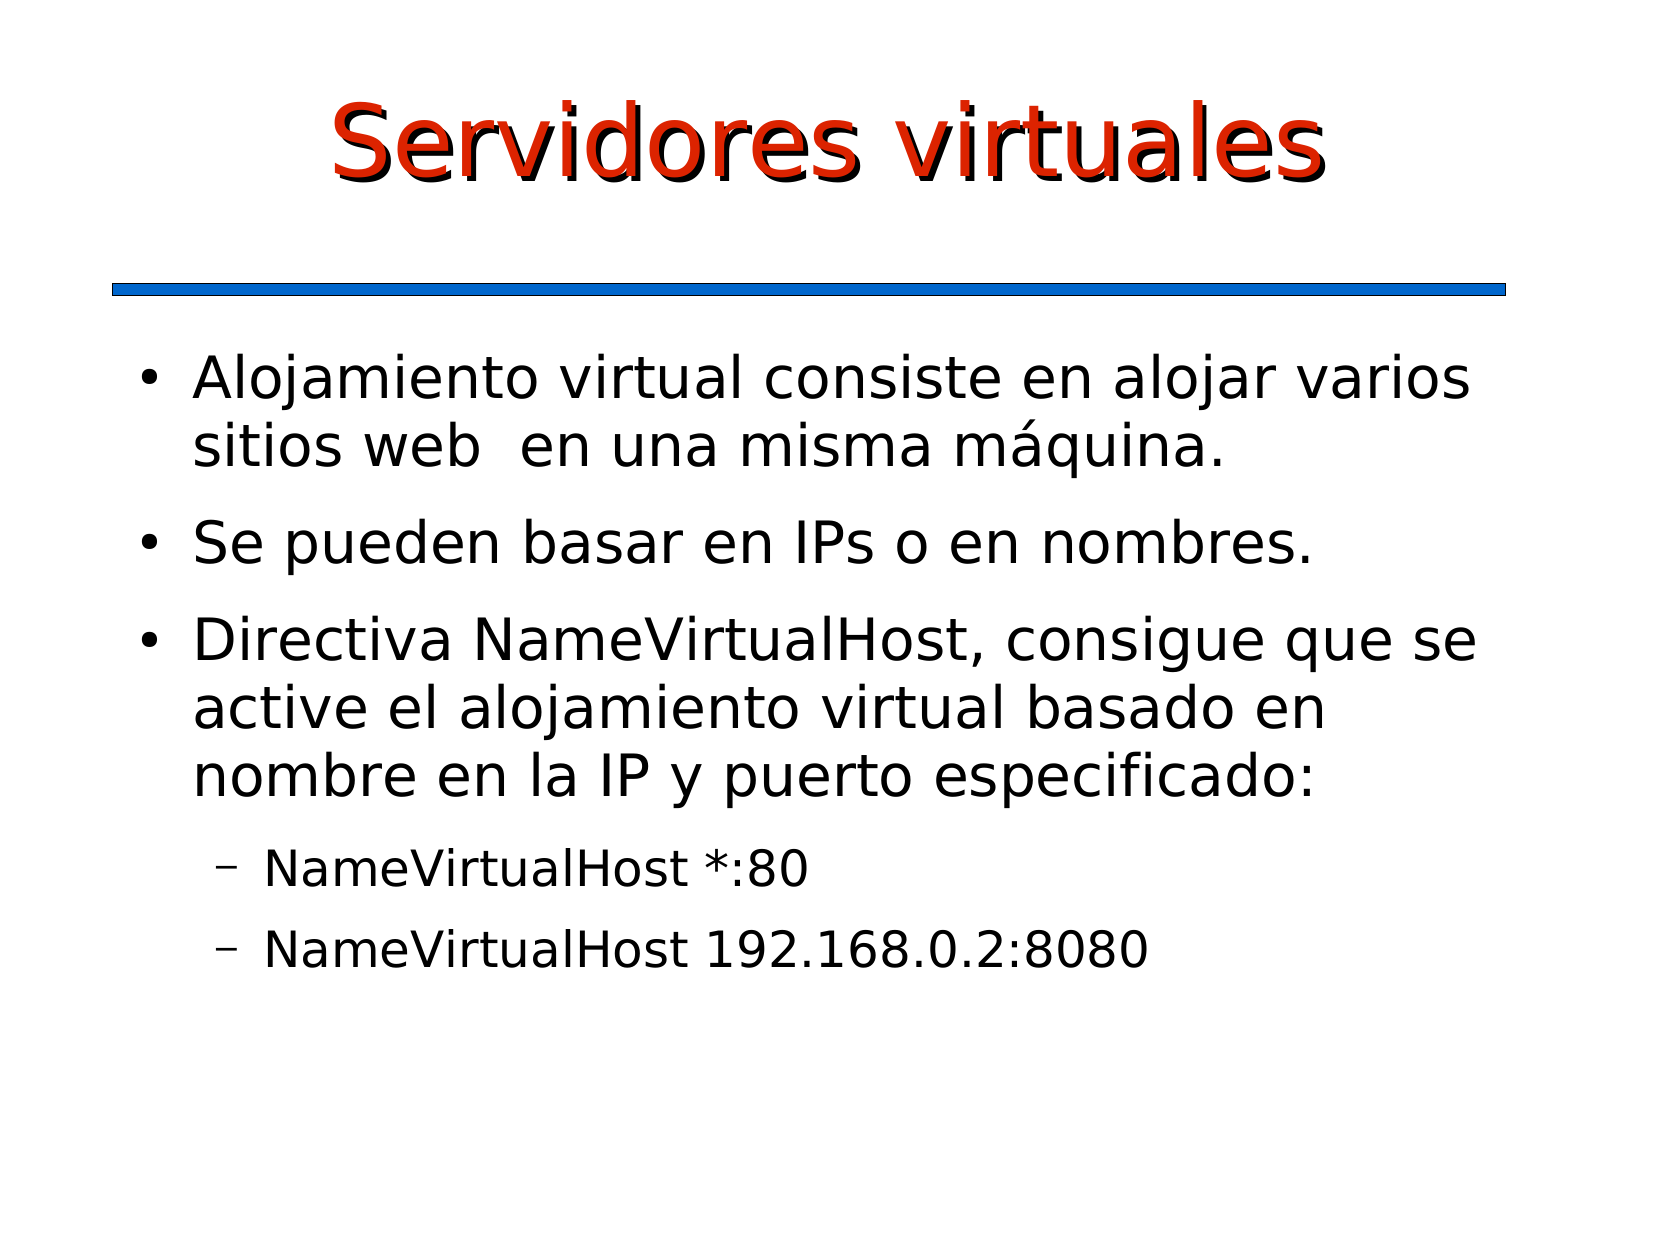

# Servidores virtuales
Alojamiento virtual consiste en alojar varios sitios web en una misma máquina.
Se pueden basar en IPs o en nombres.
Directiva NameVirtualHost, consigue que se active el alojamiento virtual basado en nombre en la IP y puerto especificado:
NameVirtualHost *:80
NameVirtualHost 192.168.0.2:8080